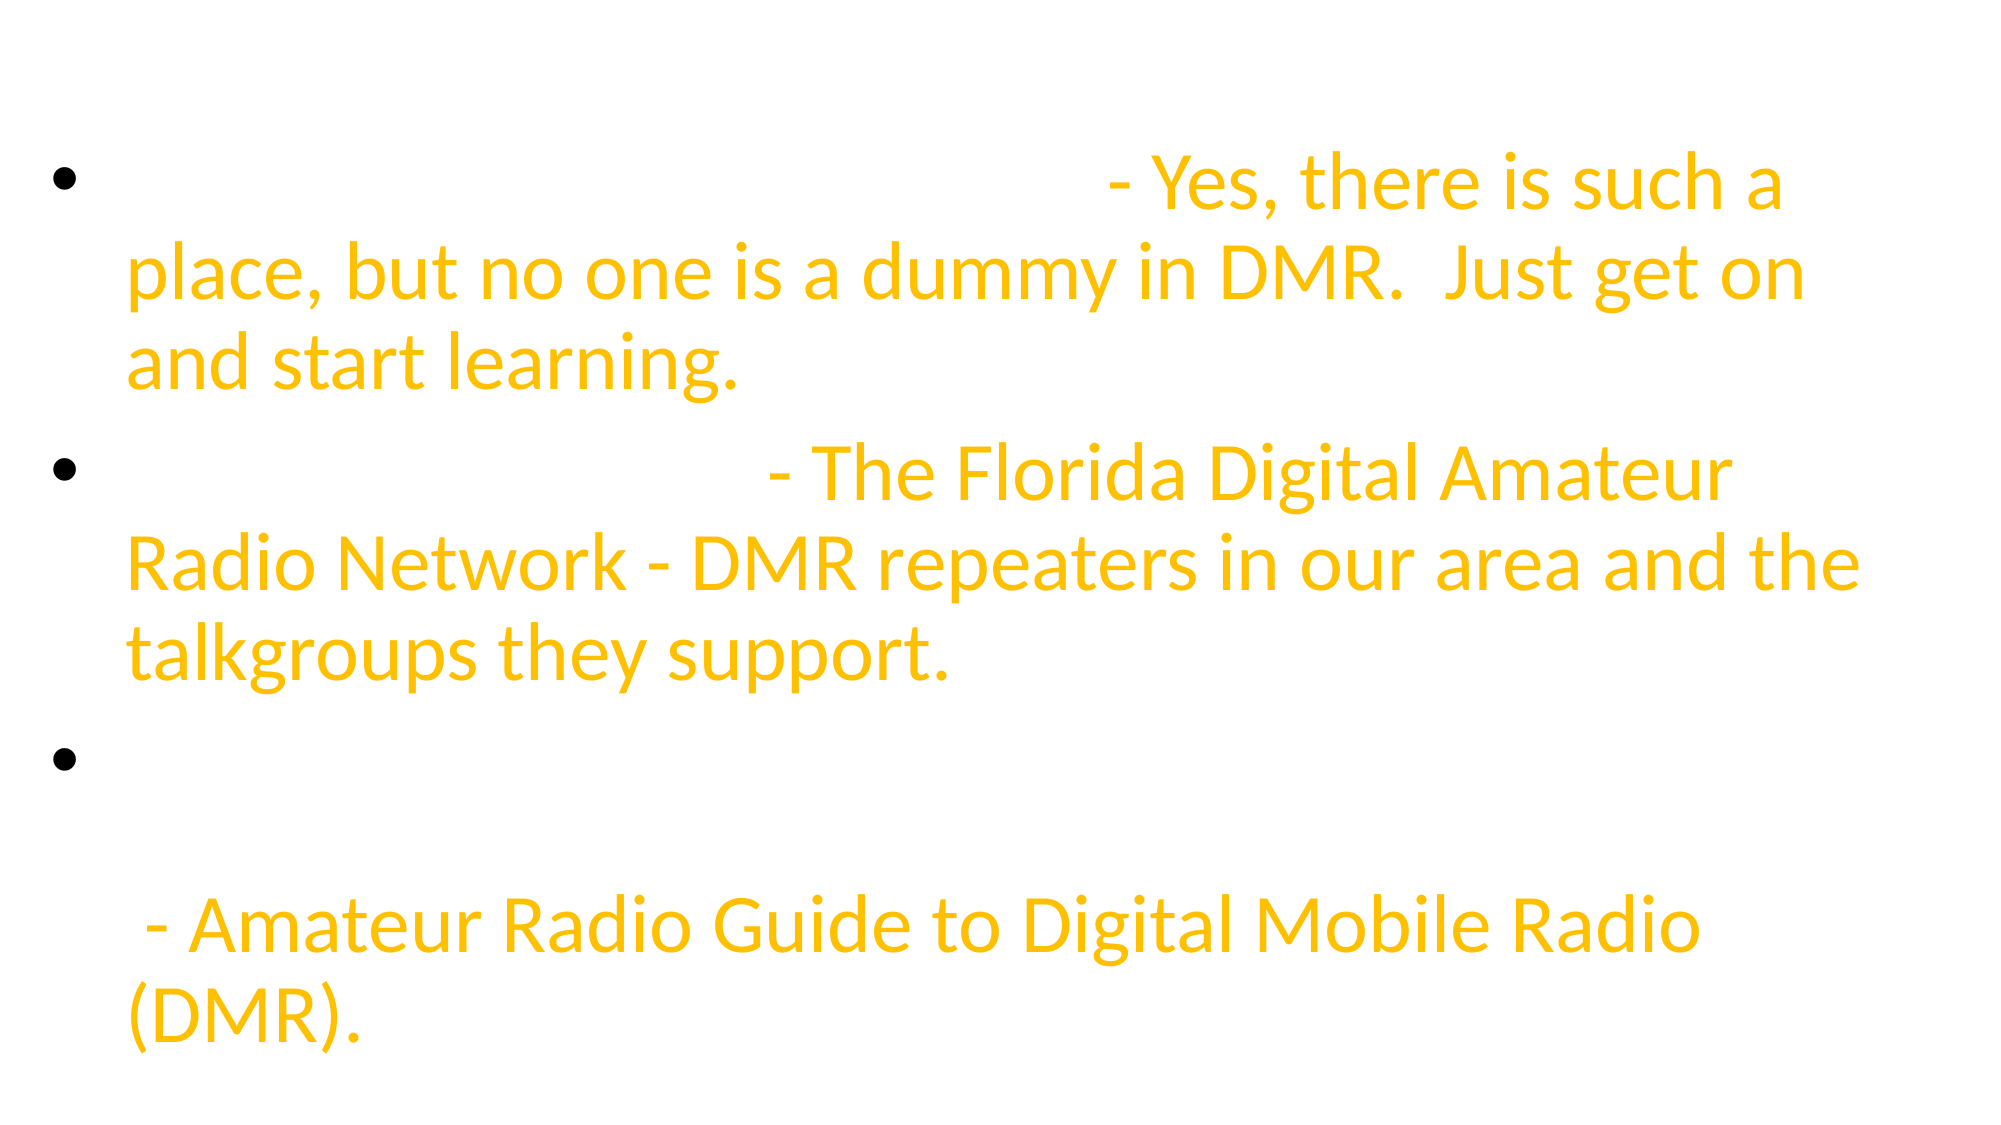

# DMR Resources (continued)
https://dmrfordummies.com - Yes, there is such a place, but no one is a dummy in DMR. Just get on and start learning.
https://fdarn.com/ - The Florida Digital Amateur Radio Network - DMR repeaters in our area and the talkgroups they support.
http://trbo.org/docs/Amateur_Radio_Guide_to_DMR.pdf - Amateur Radio Guide to Digital Mobile Radio (DMR).